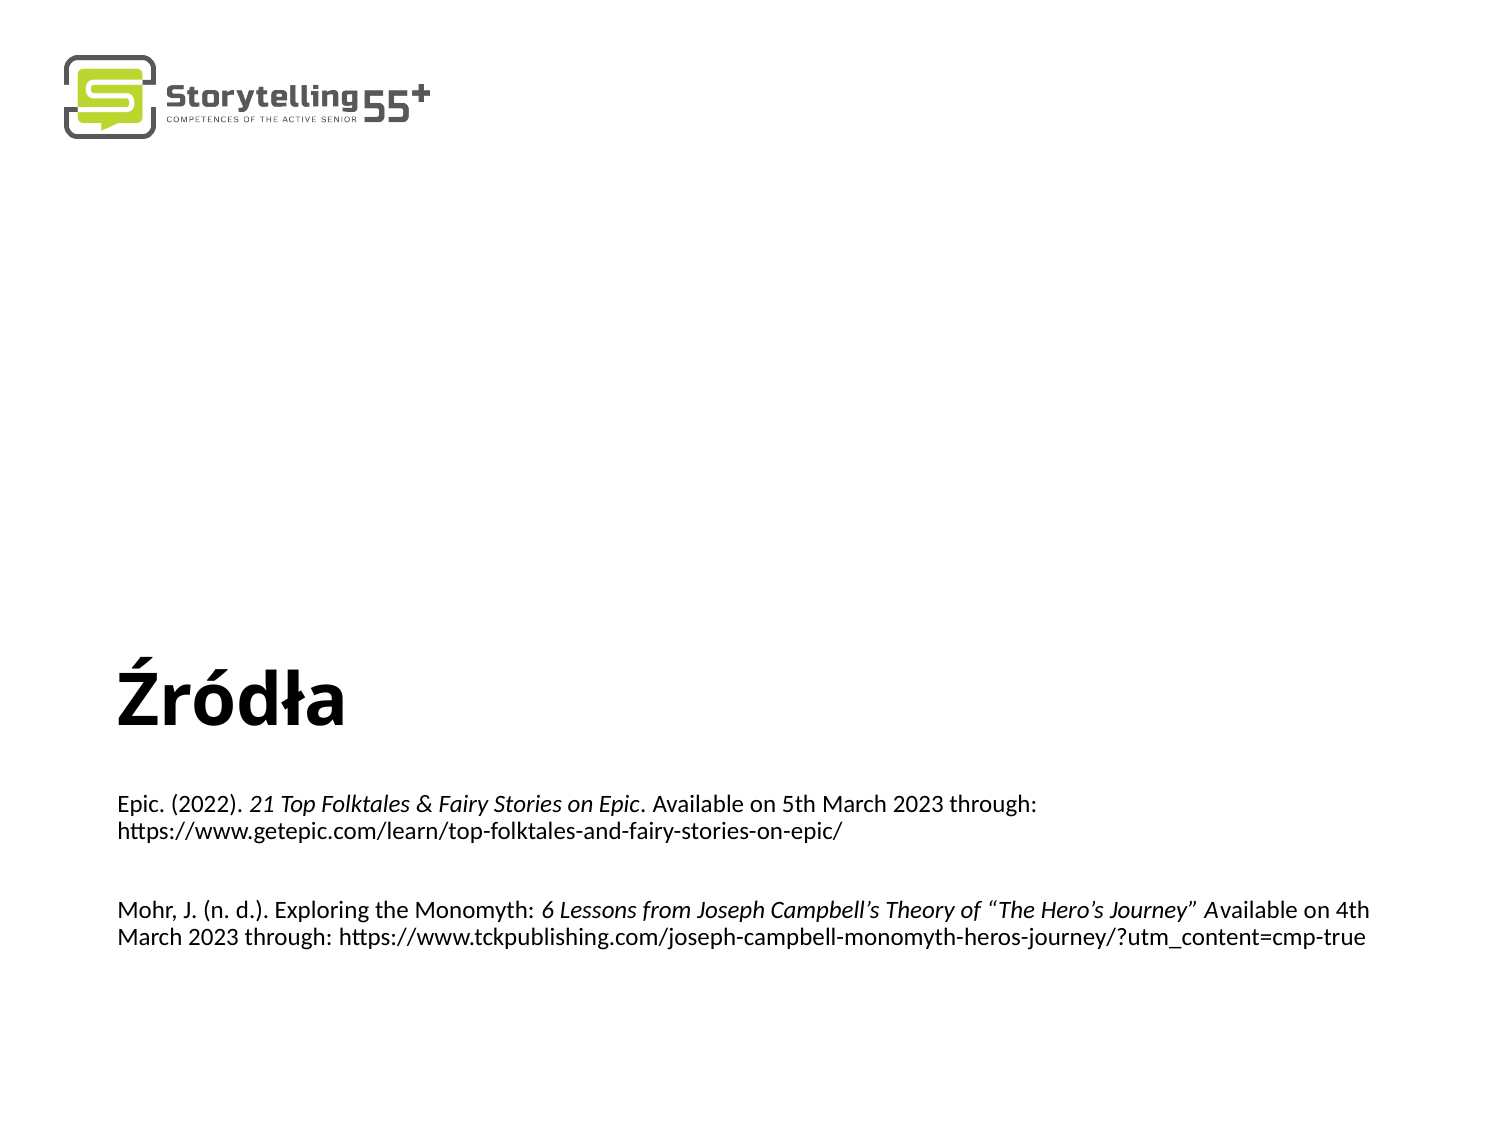

# Źródła
Epic. (2022). 21 Top Folktales & Fairy Stories on Epic. Available on 5th March 2023 through: https://www.getepic.com/learn/top-folktales-and-fairy-stories-on-epic/
Mohr, J. (n. d.). Exploring the Monomyth: 6 Lessons from Joseph Campbell’s Theory of “The Hero’s Journey” Available on 4th March 2023 through: https://www.tckpublishing.com/joseph-campbell-monomyth-heros-journey/?utm_content=cmp-true